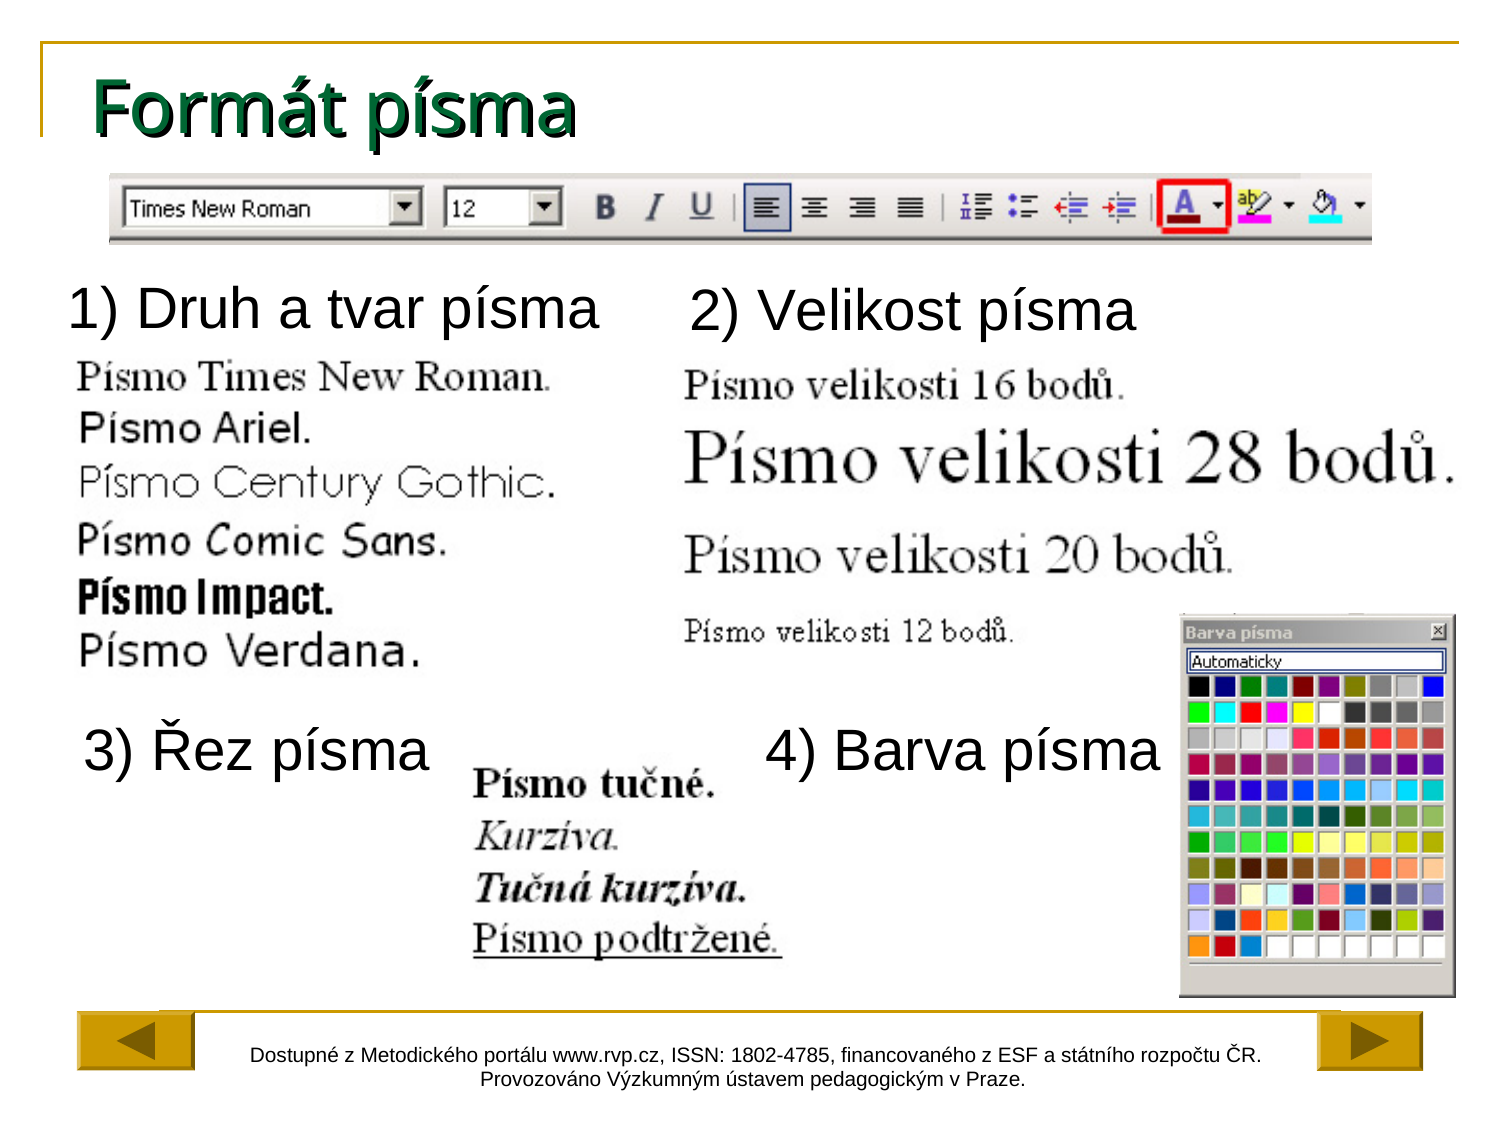

# Formát písma
1) Druh a tvar písma
2) Velikost písma
4) Barva písma
3) Řez písma